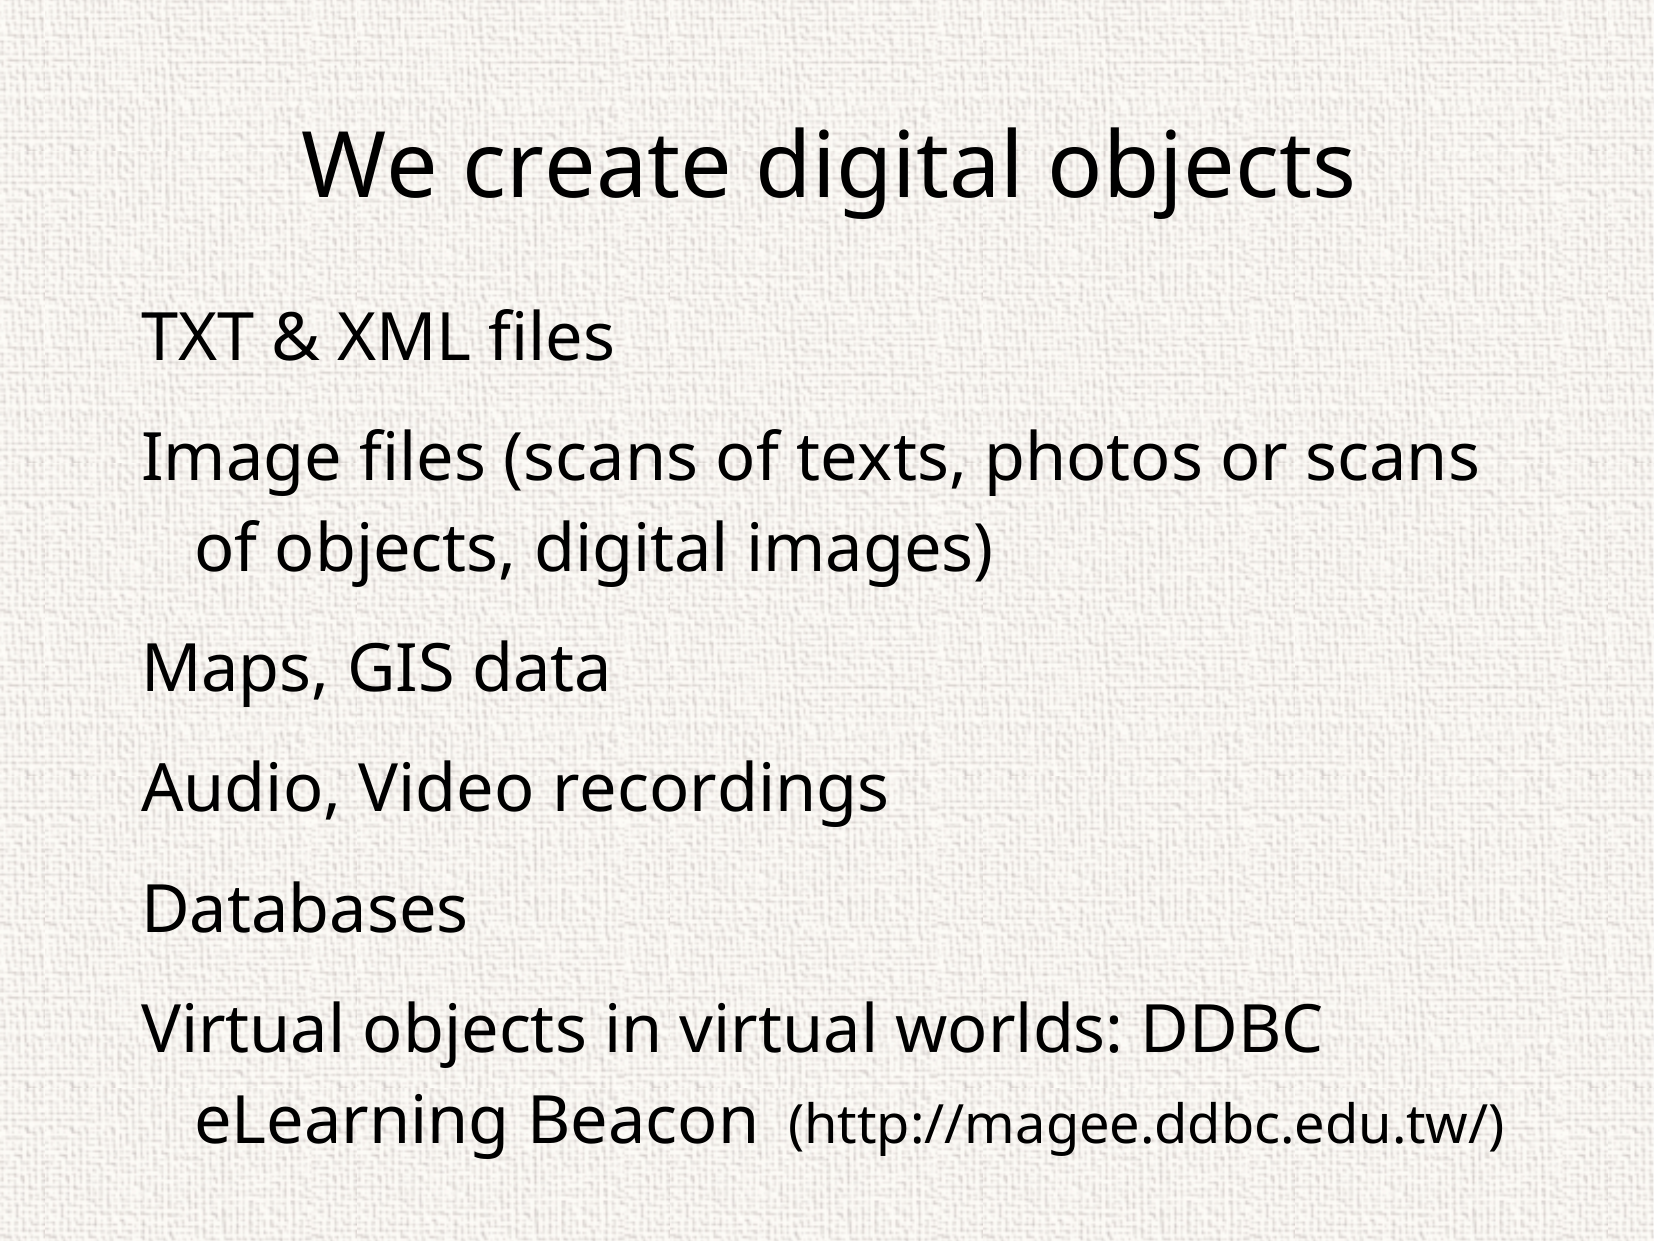

# We create digital objects
TXT & XML files
Image files (scans of texts, photos or scans of objects, digital images)
Maps, GIS data
Audio, Video recordings
Databases
Virtual objects in virtual worlds: DDBC eLearning Beacon (http://magee.ddbc.edu.tw/)